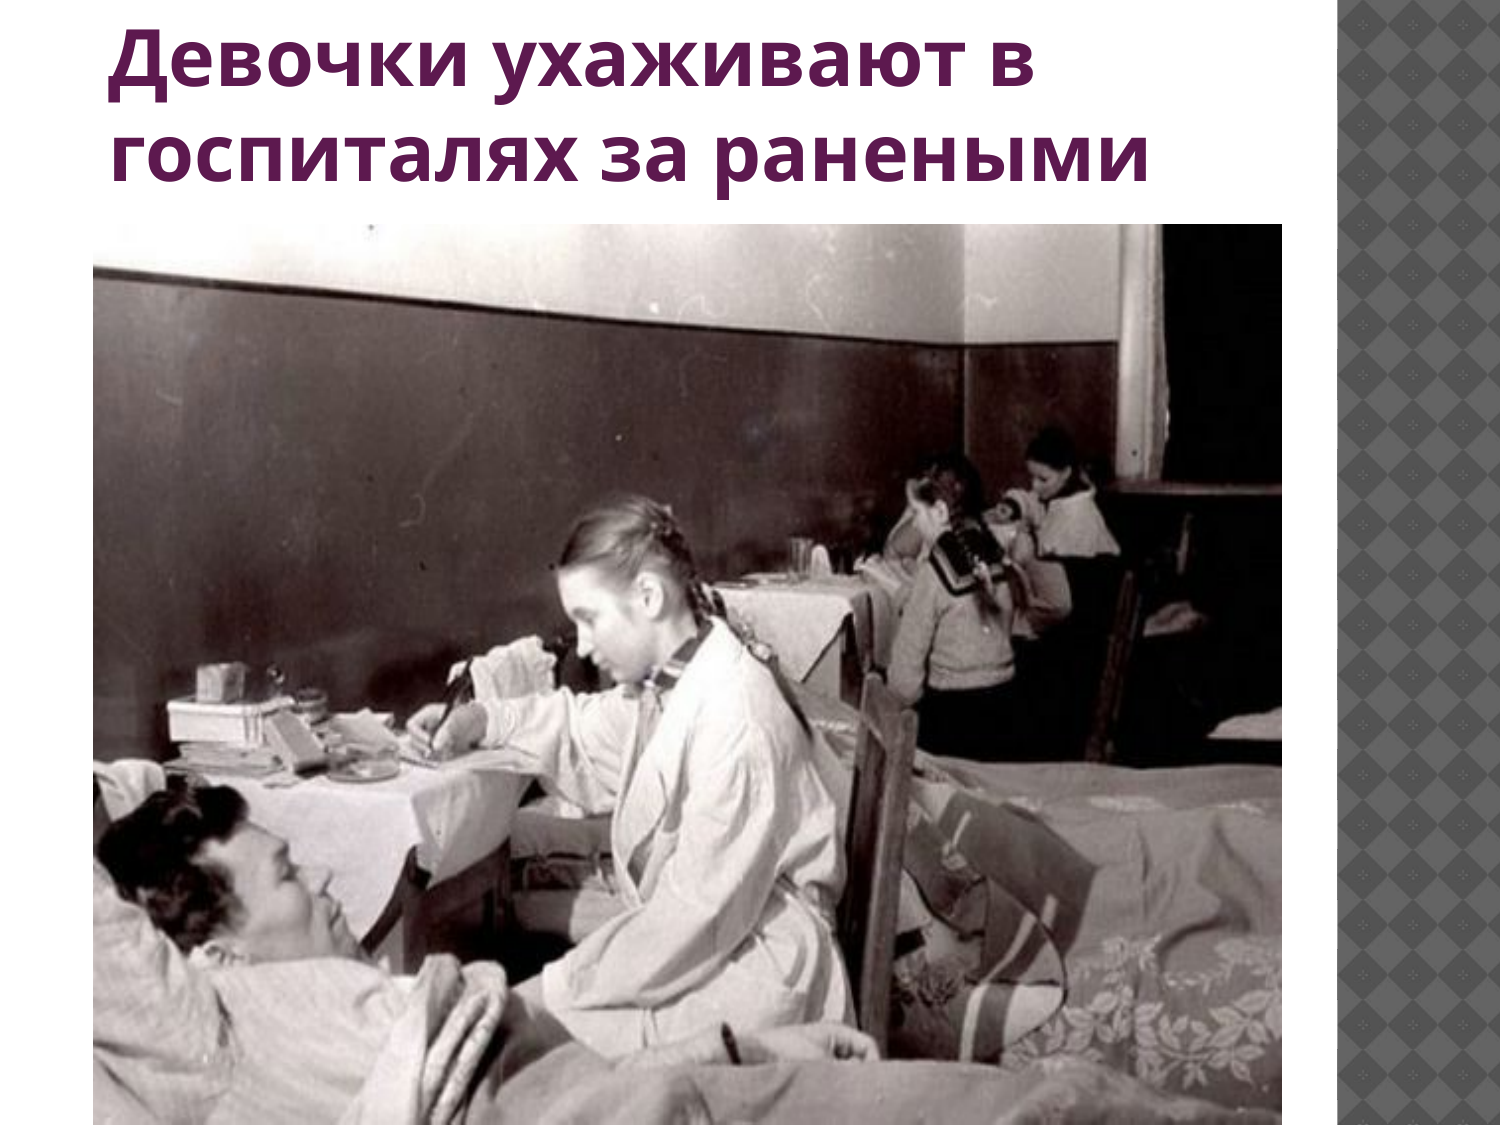

# Девочки ухаживают в госпиталях за ранеными